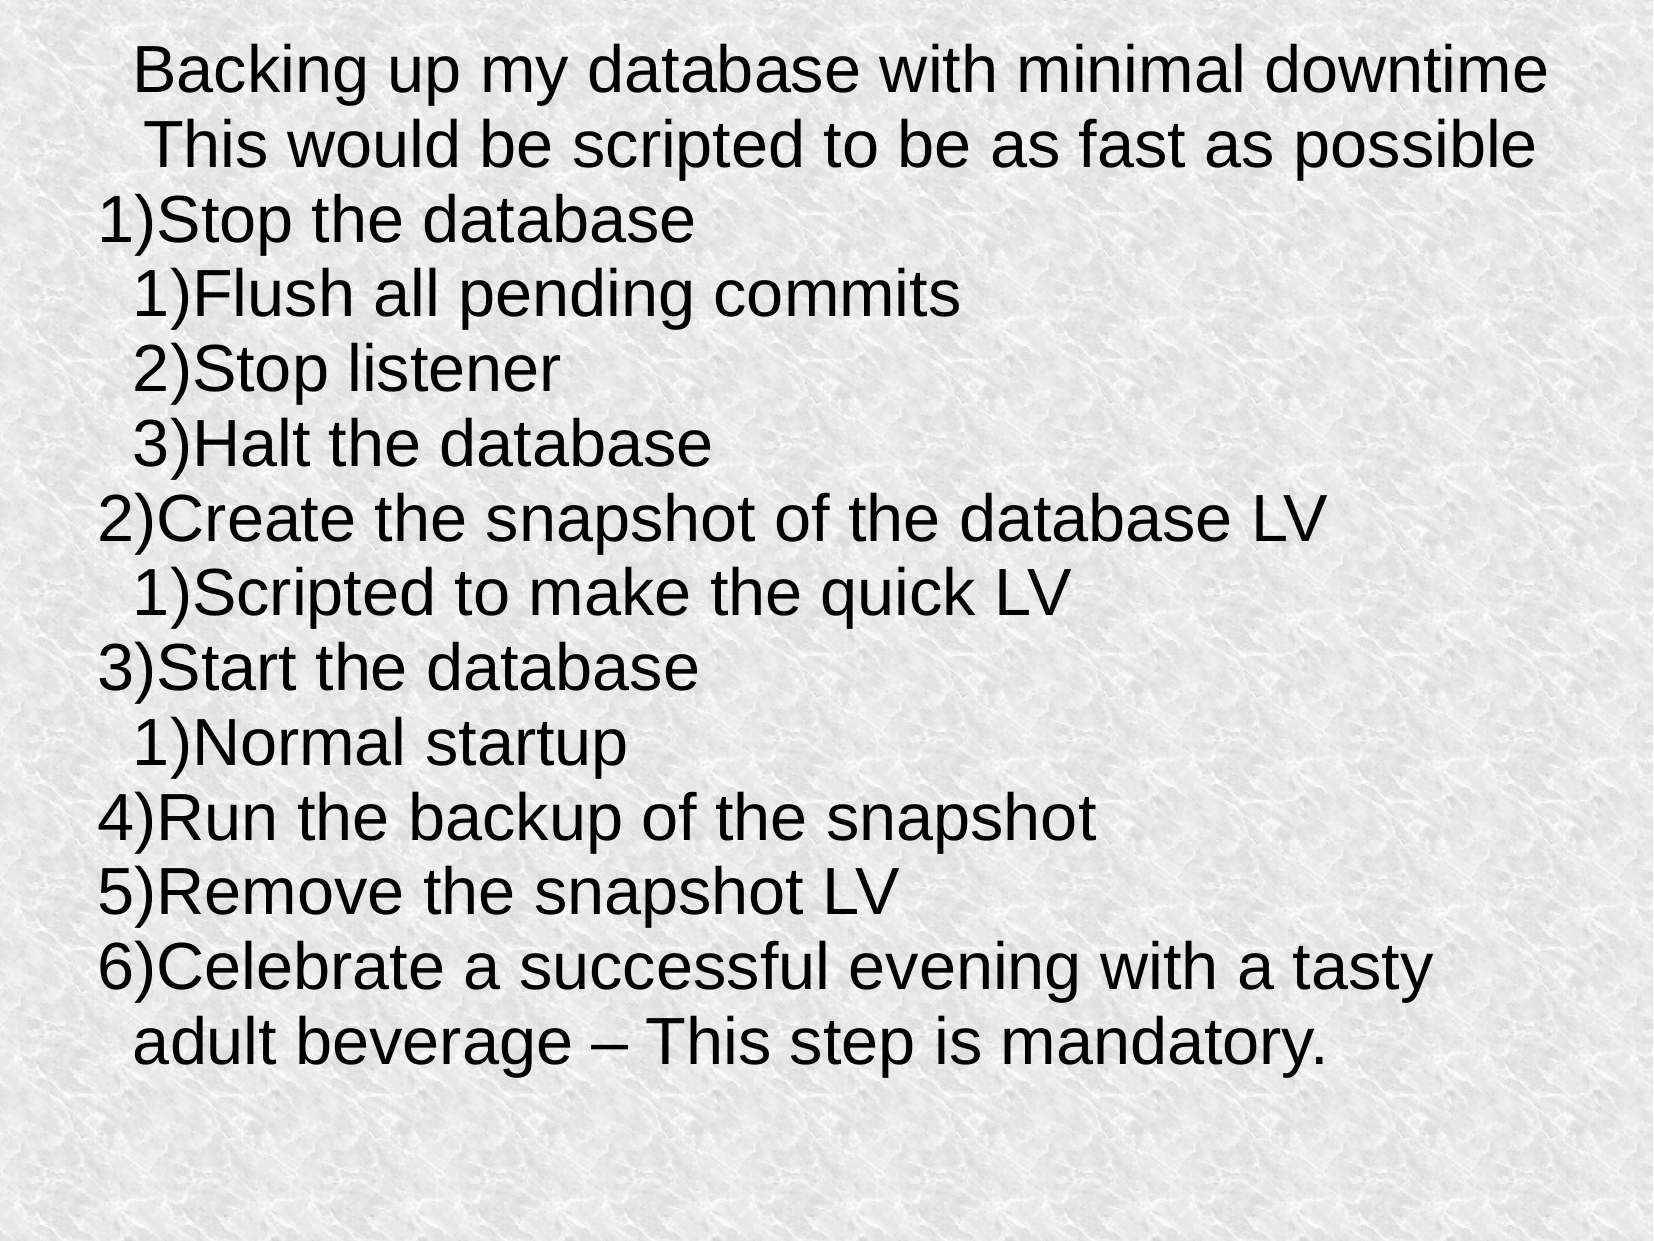

# Backing up my database with minimal downtime
This would be scripted to be as fast as possible
Stop the database
Flush all pending commits
Stop listener
Halt the database
Create the snapshot of the database LV
Scripted to make the quick LV
Start the database
Normal startup
Run the backup of the snapshot
Remove the snapshot LV
Celebrate a successful evening with a tasty adult beverage – This step is mandatory.